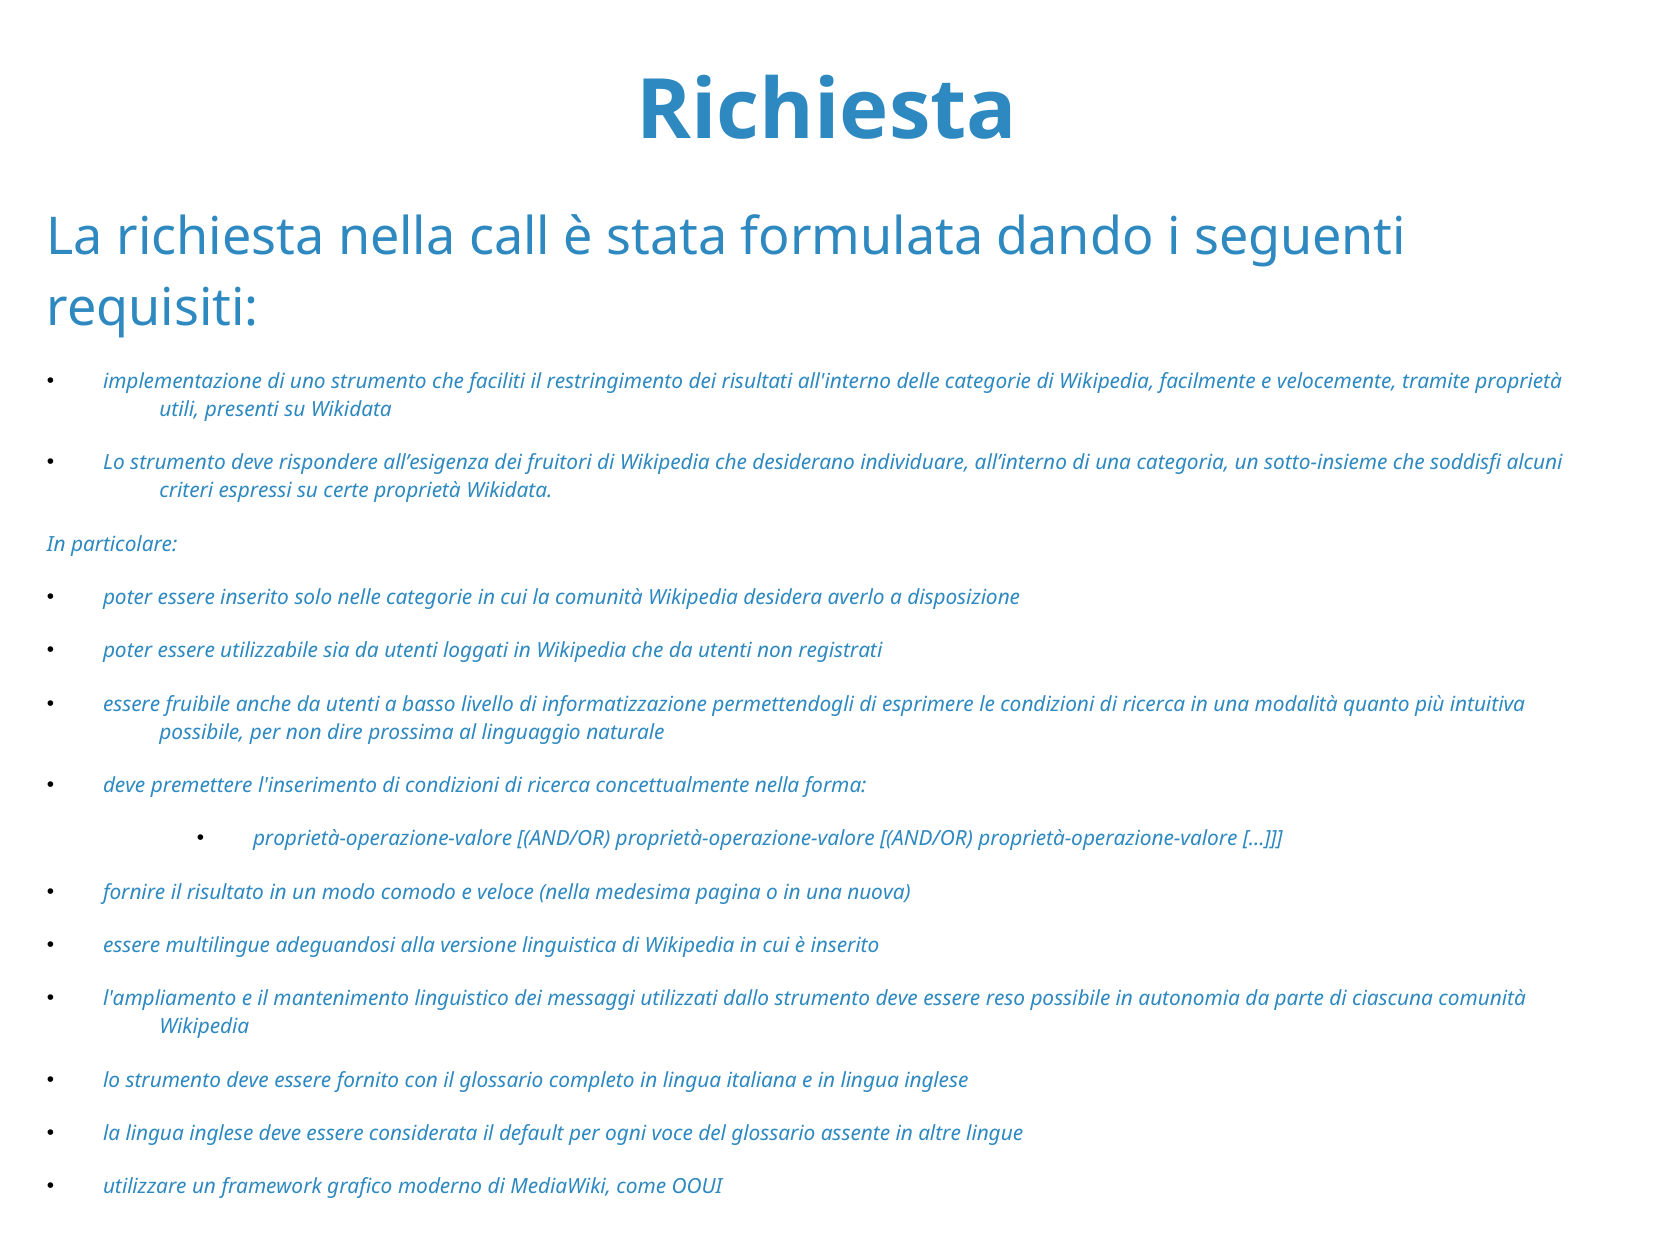

Richiesta
La richiesta nella call è stata formulata dando i seguenti requisiti:
implementazione di uno strumento che faciliti il restringimento dei risultati all'interno delle categorie di Wikipedia, facilmente e velocemente, tramite proprietà utili, presenti su Wikidata
Lo strumento deve rispondere all’esigenza dei fruitori di Wikipedia che desiderano individuare, all’interno di una categoria, un sotto-insieme che soddisfi alcuni criteri espressi su certe proprietà Wikidata.
In particolare:
poter essere inserito solo nelle categorie in cui la comunità Wikipedia desidera averlo a disposizione
poter essere utilizzabile sia da utenti loggati in Wikipedia che da utenti non registrati
essere fruibile anche da utenti a basso livello di informatizzazione permettendogli di esprimere le condizioni di ricerca in una modalità quanto più intuitiva possibile, per non dire prossima al linguaggio naturale
deve premettere l'inserimento di condizioni di ricerca concettualmente nella forma:
proprietà-operazione-valore [(AND/OR) proprietà-operazione-valore [(AND/OR) proprietà-operazione-valore [...]]]
fornire il risultato in un modo comodo e veloce (nella medesima pagina o in una nuova)
essere multilingue adeguandosi alla versione linguistica di Wikipedia in cui è inserito
l'ampliamento e il mantenimento linguistico dei messaggi utilizzati dallo strumento deve essere reso possibile in autonomia da parte di ciascuna comunità Wikipedia
lo strumento deve essere fornito con il glossario completo in lingua italiana e in lingua inglese
la lingua inglese deve essere considerata il default per ogni voce del glossario assente in altre lingue
utilizzare un framework grafico moderno di MediaWiki, come OOUI